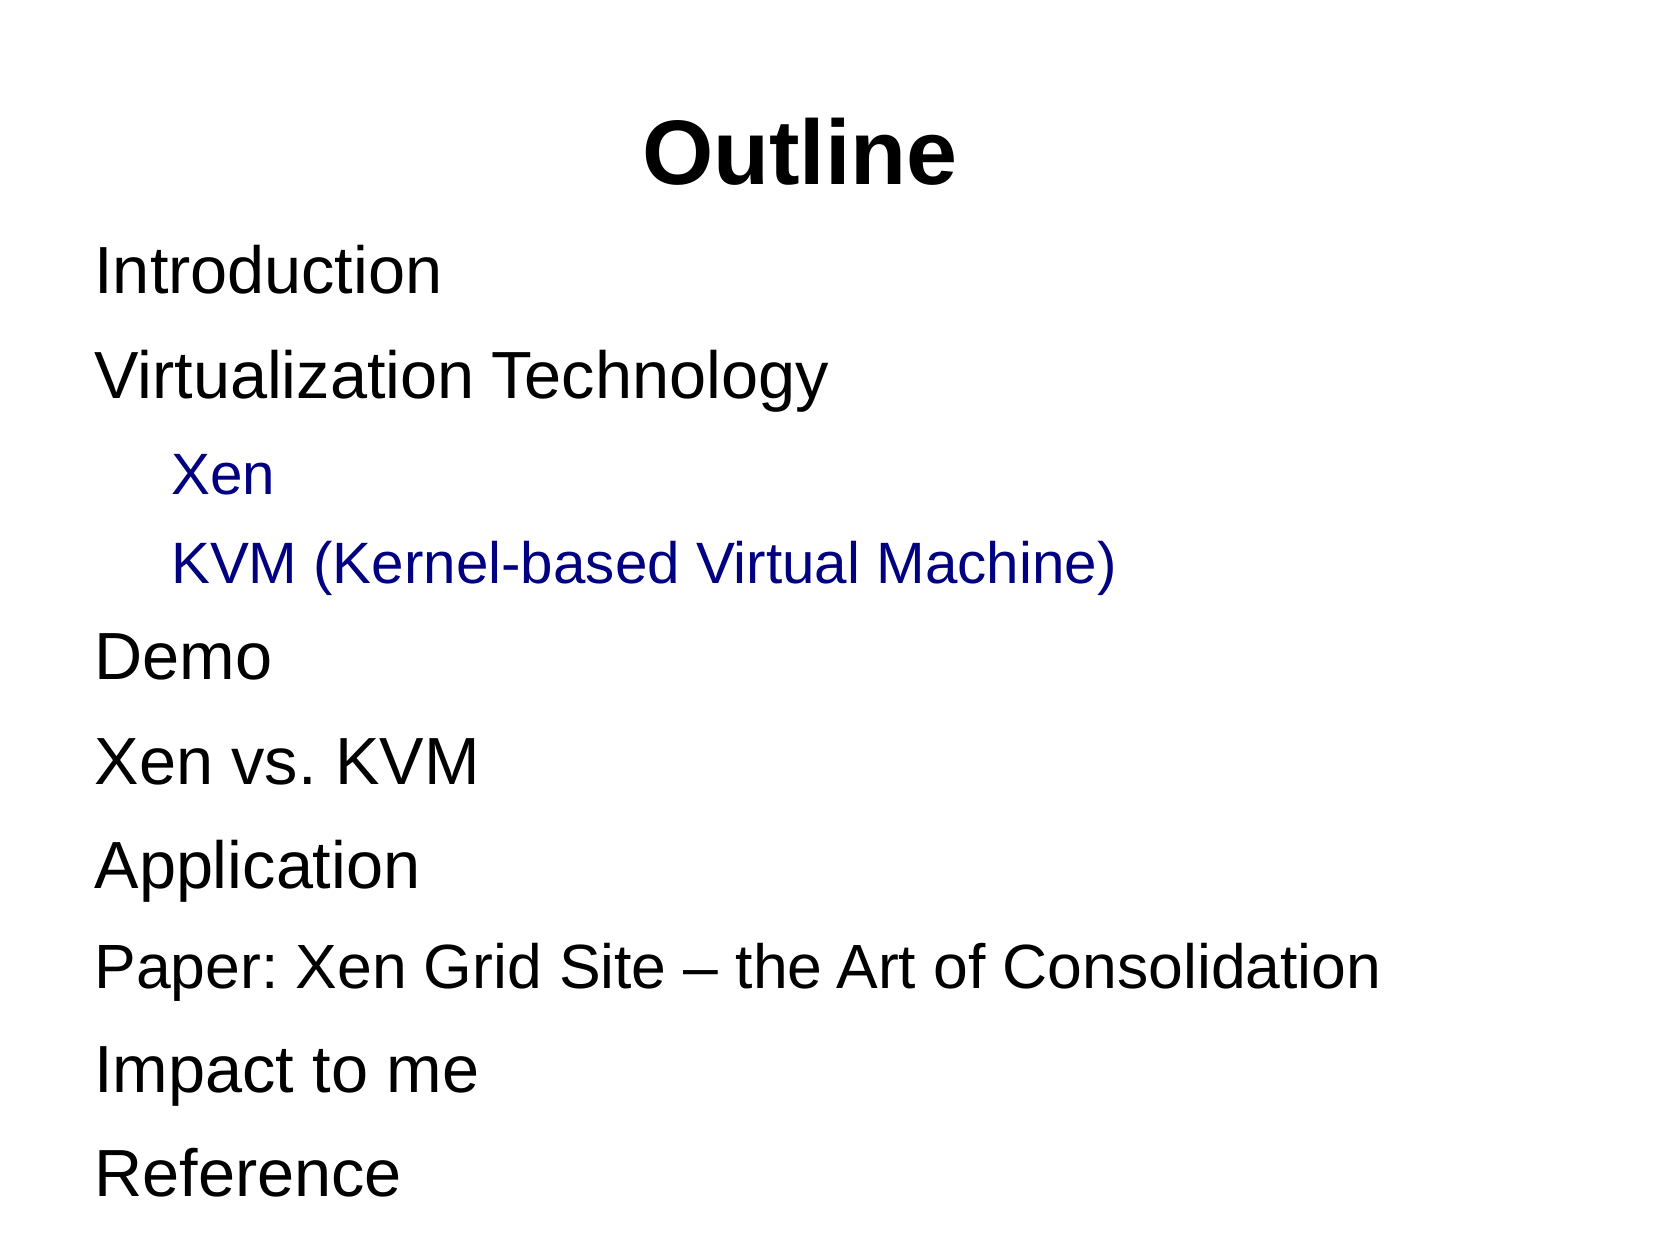

# Outline
Introduction
Virtualization Technology
Xen
KVM (Kernel-based Virtual Machine)
Demo
Xen vs. KVM
Application
Paper: Xen Grid Site – the Art of Consolidation
Impact to me
Reference